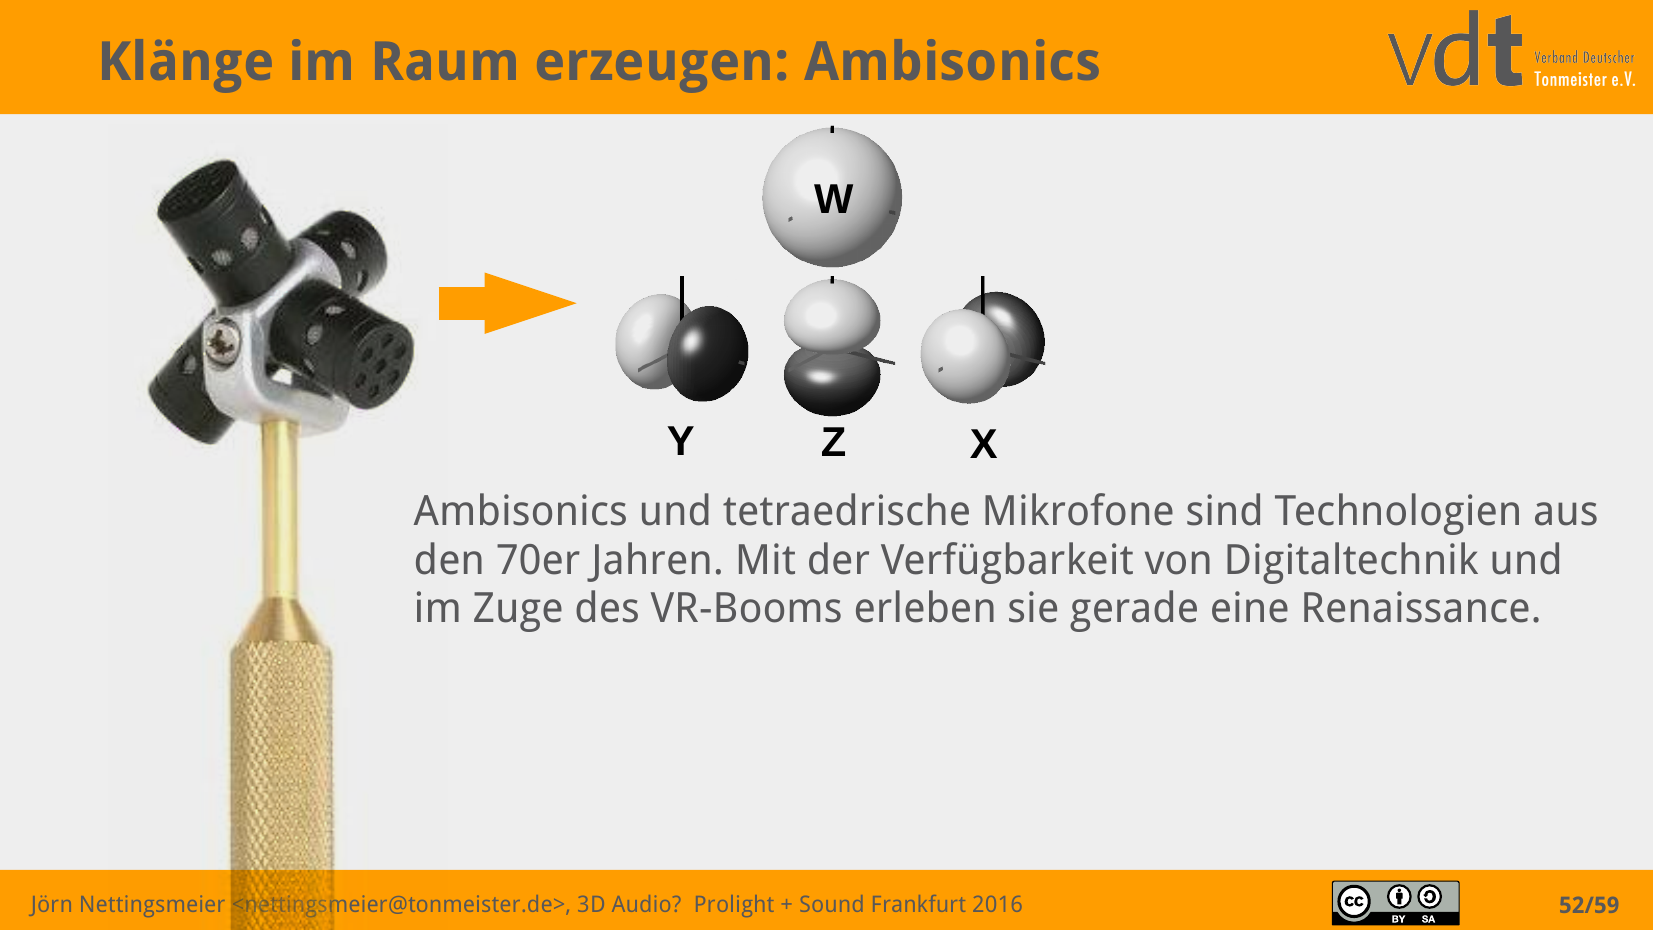

# Klänge im Raum erzeugen: Ambisonics
W
Y
Z
X
Ambisonics und tetraedrische Mikrofone sind Technologien aus den 70er Jahren. Mit der Verfügbarkeit von Digitaltechnik und im Zuge des VR-Booms erleben sie gerade eine Renaissance.